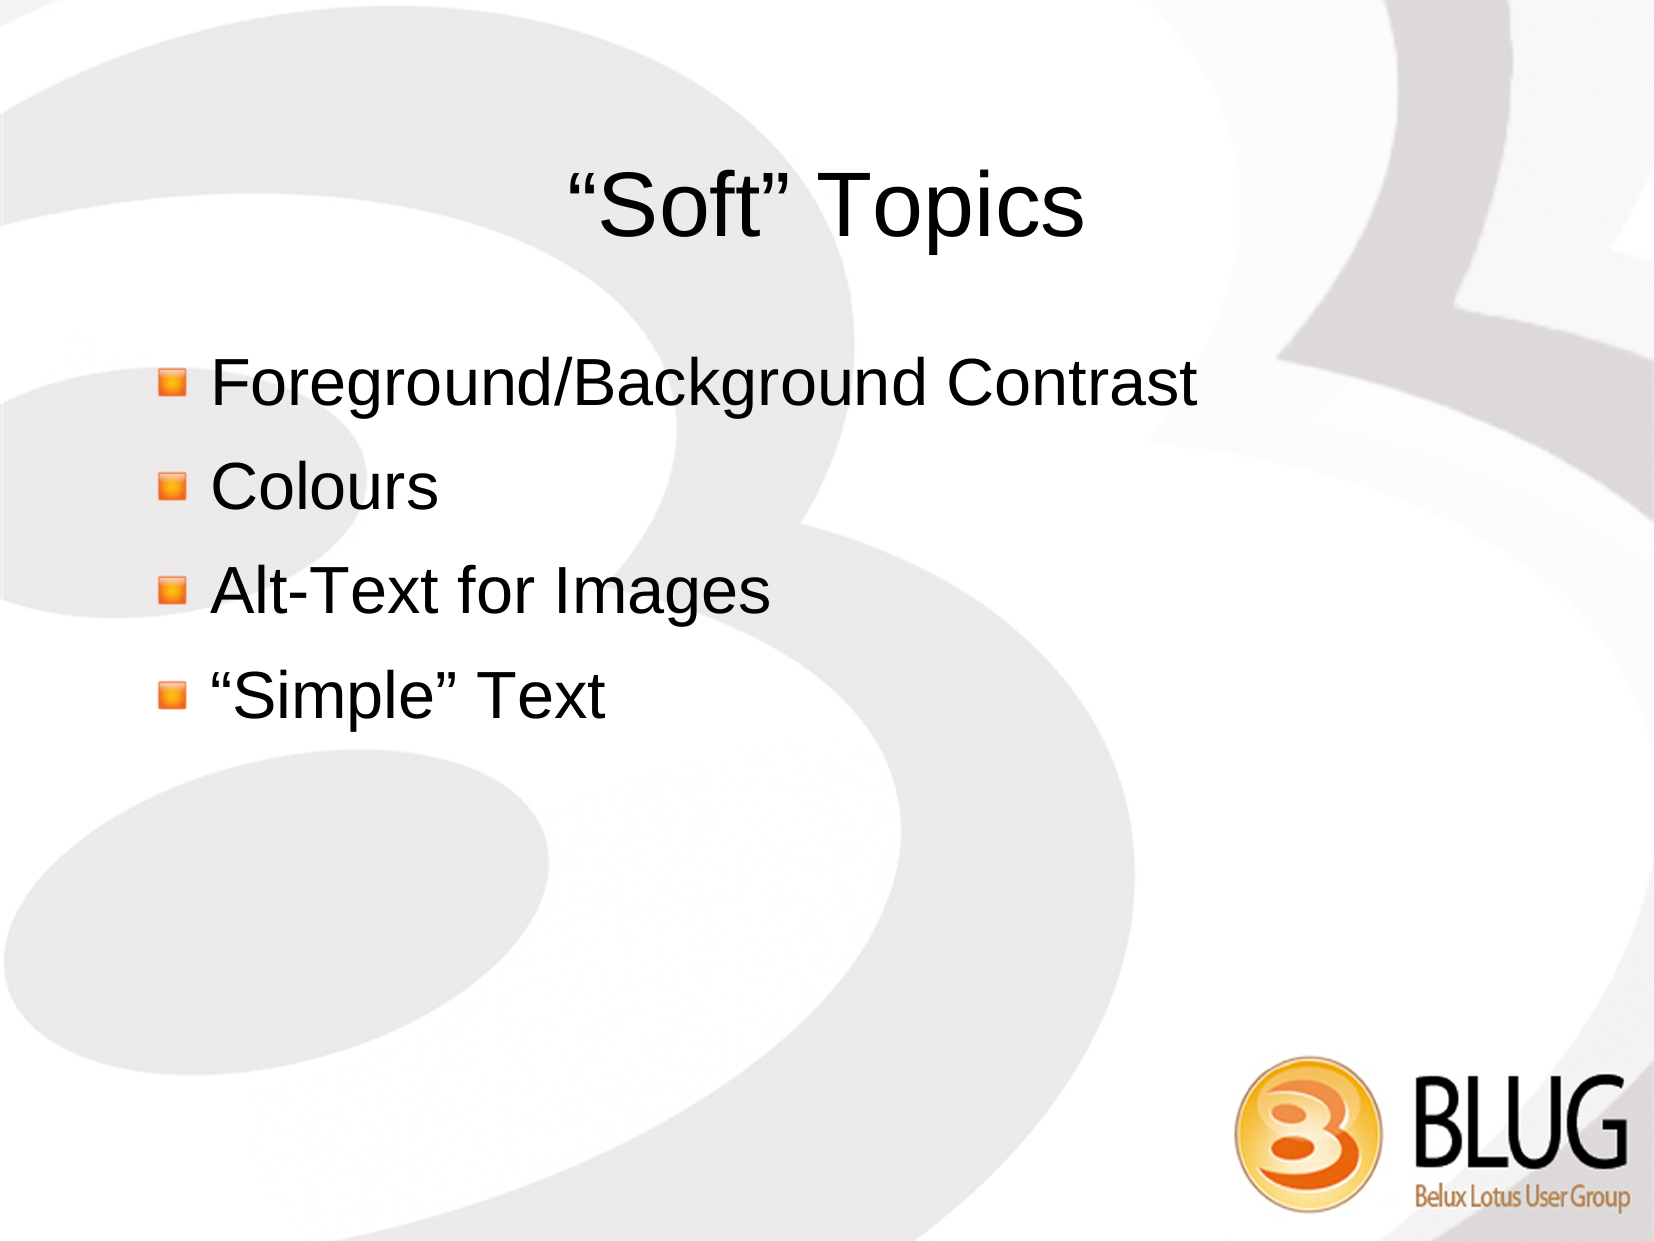

# “Soft” Topics
Foreground/Background Contrast
Colours
Alt-Text for Images
“Simple” Text